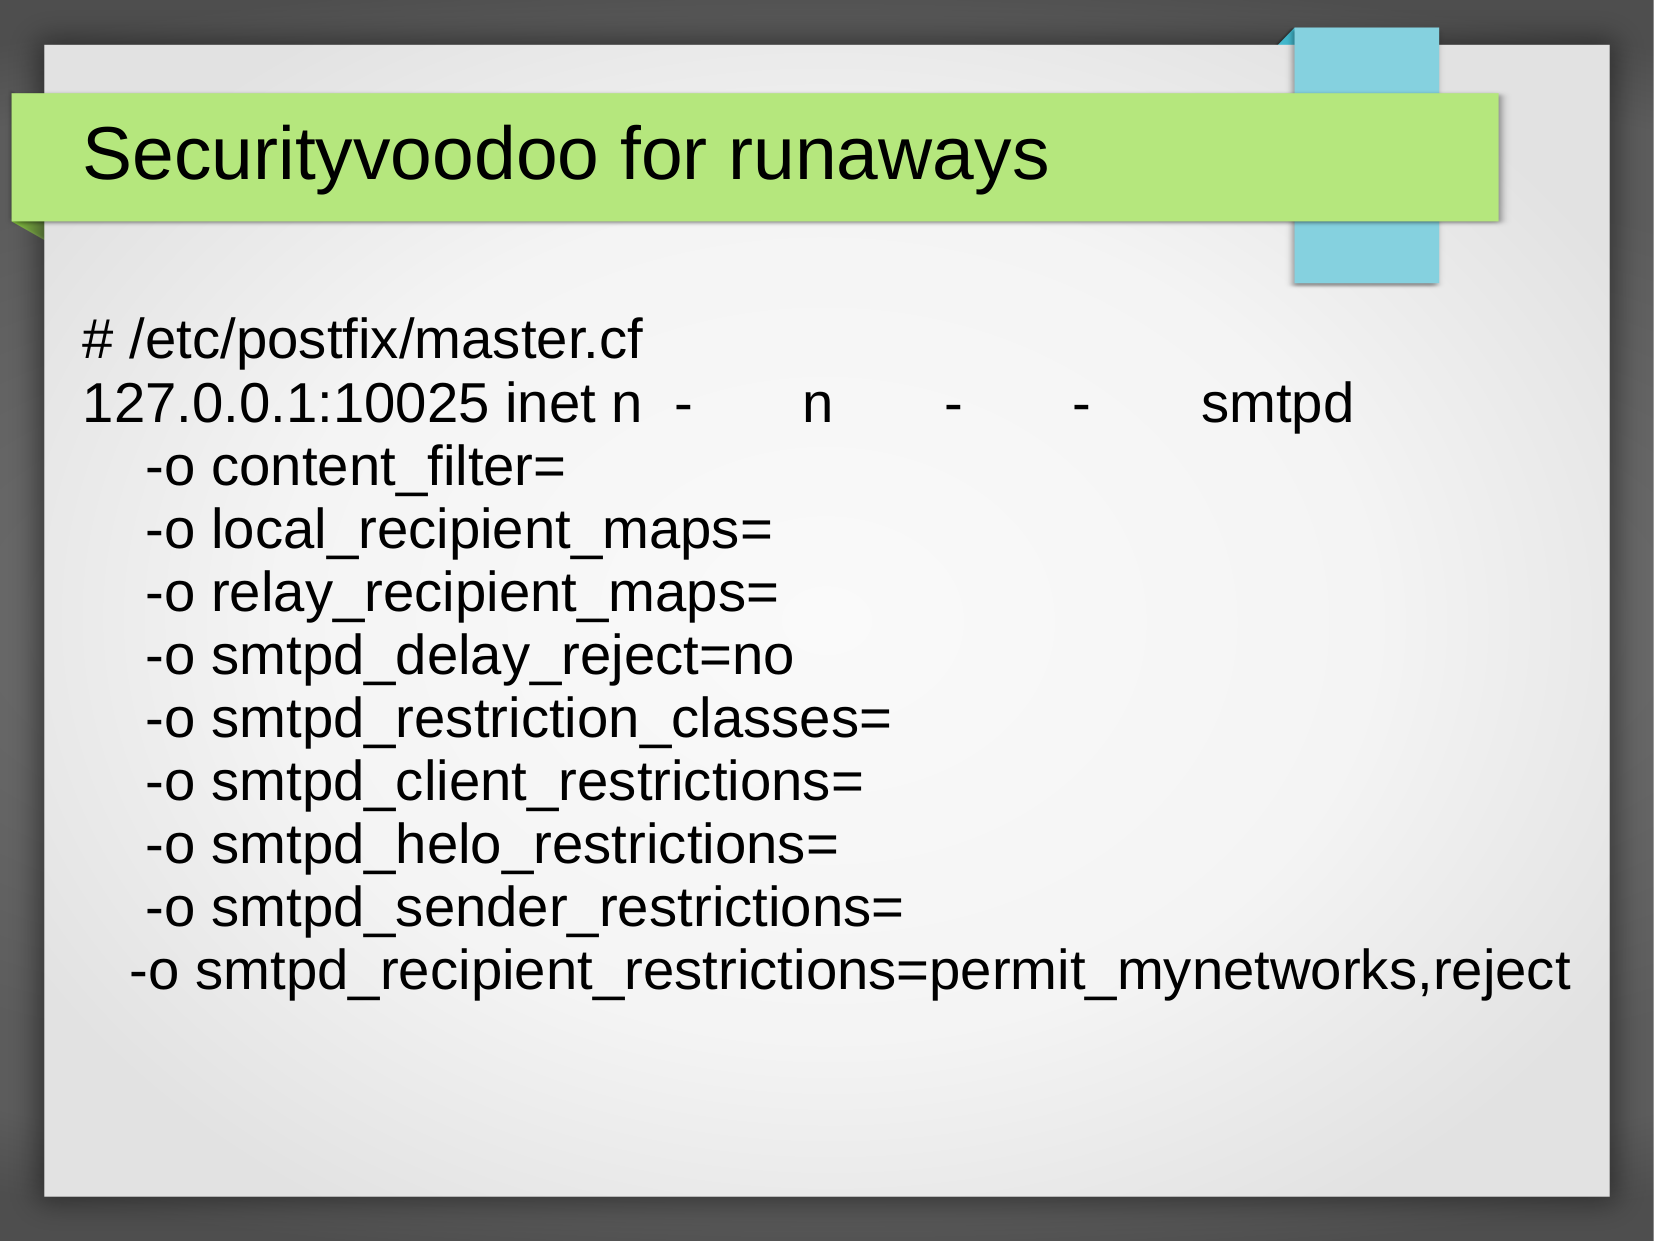

# Securityvoodoo for runaways
# /etc/postfix/master.cf
127.0.0.1:10025 inet n - n - - smtpd
 -o content_filter=
 -o local_recipient_maps=
 -o relay_recipient_maps=
 -o smtpd_delay_reject=no
 -o smtpd_restriction_classes=
 -o smtpd_client_restrictions=
 -o smtpd_helo_restrictions=
 -o smtpd_sender_restrictions=
 -o smtpd_recipient_restrictions=permit_mynetworks,reject